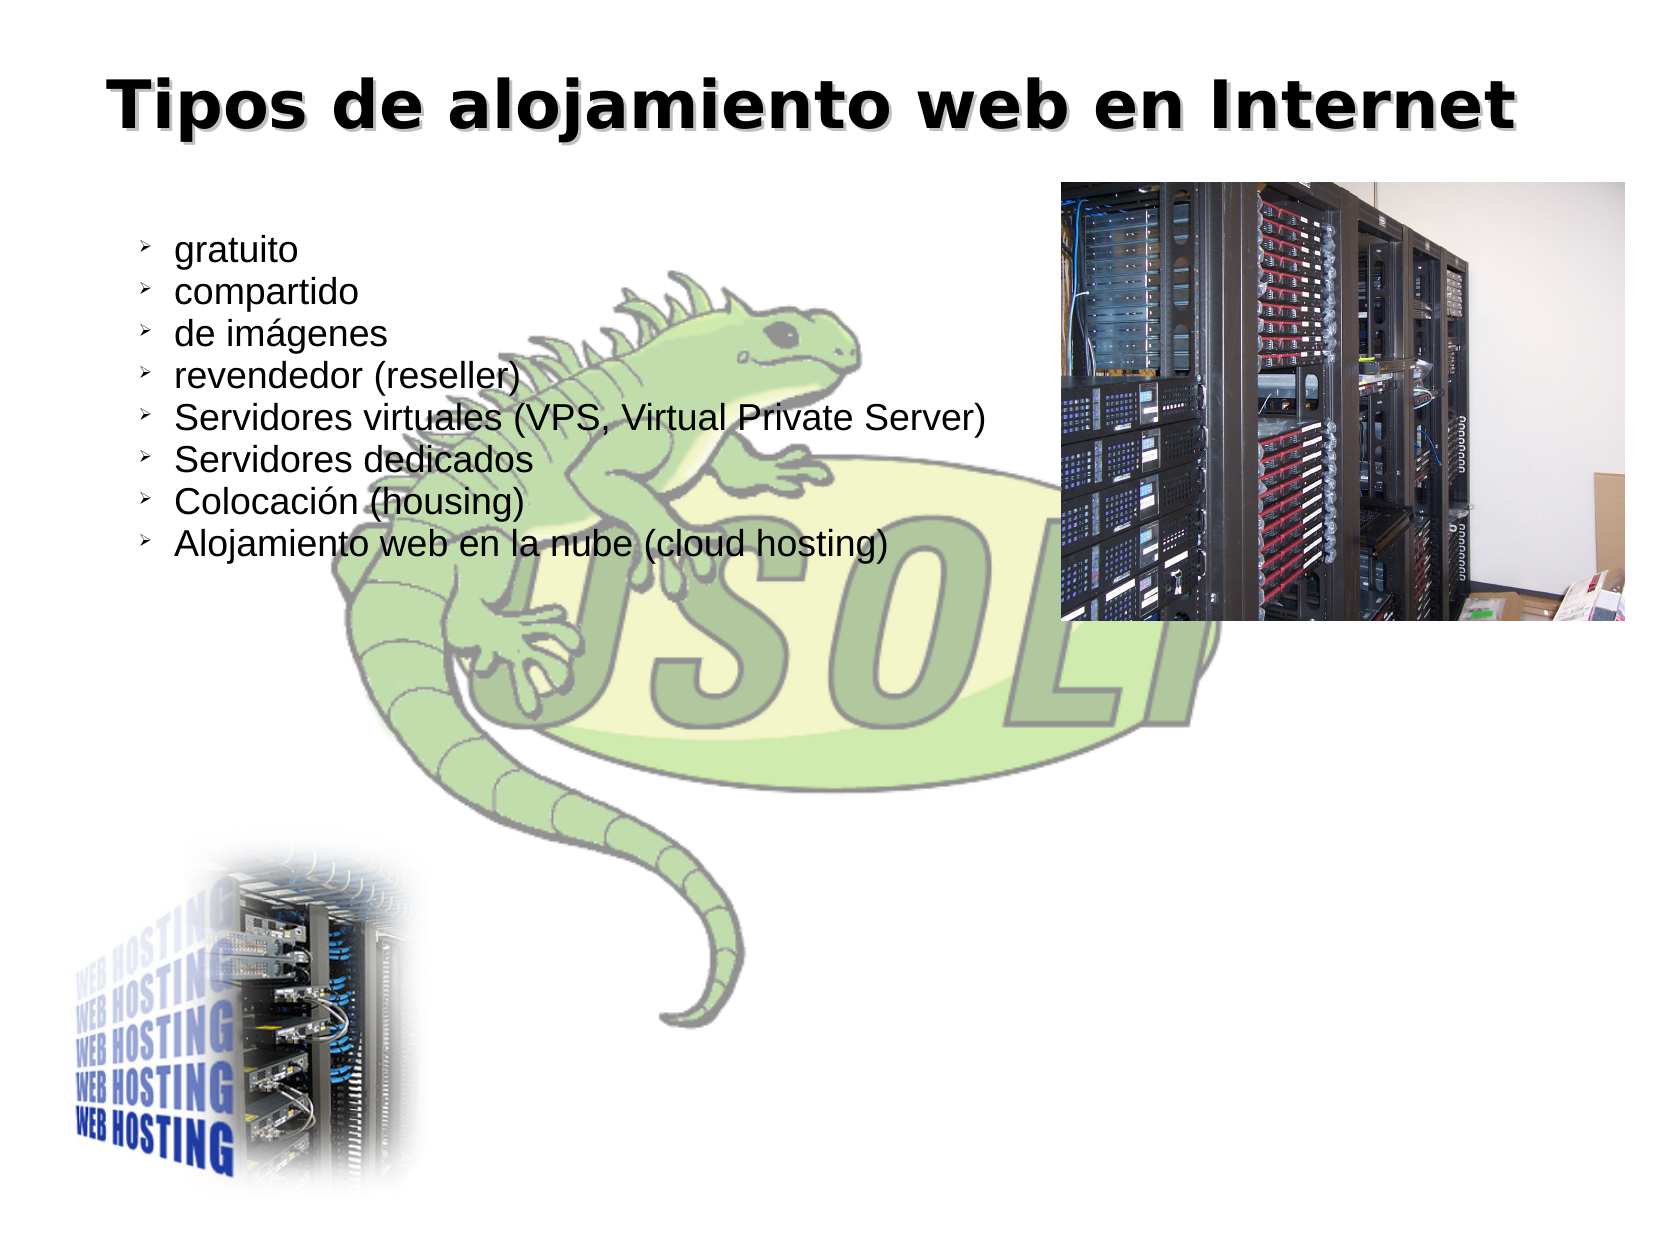

Tipos de alojamiento web en Internet
gratuito
compartido
de imágenes
revendedor (reseller)
Servidores virtuales (VPS, Virtual Private Server)
Servidores dedicados
Colocación (housing)
Alojamiento web en la nube (cloud hosting)